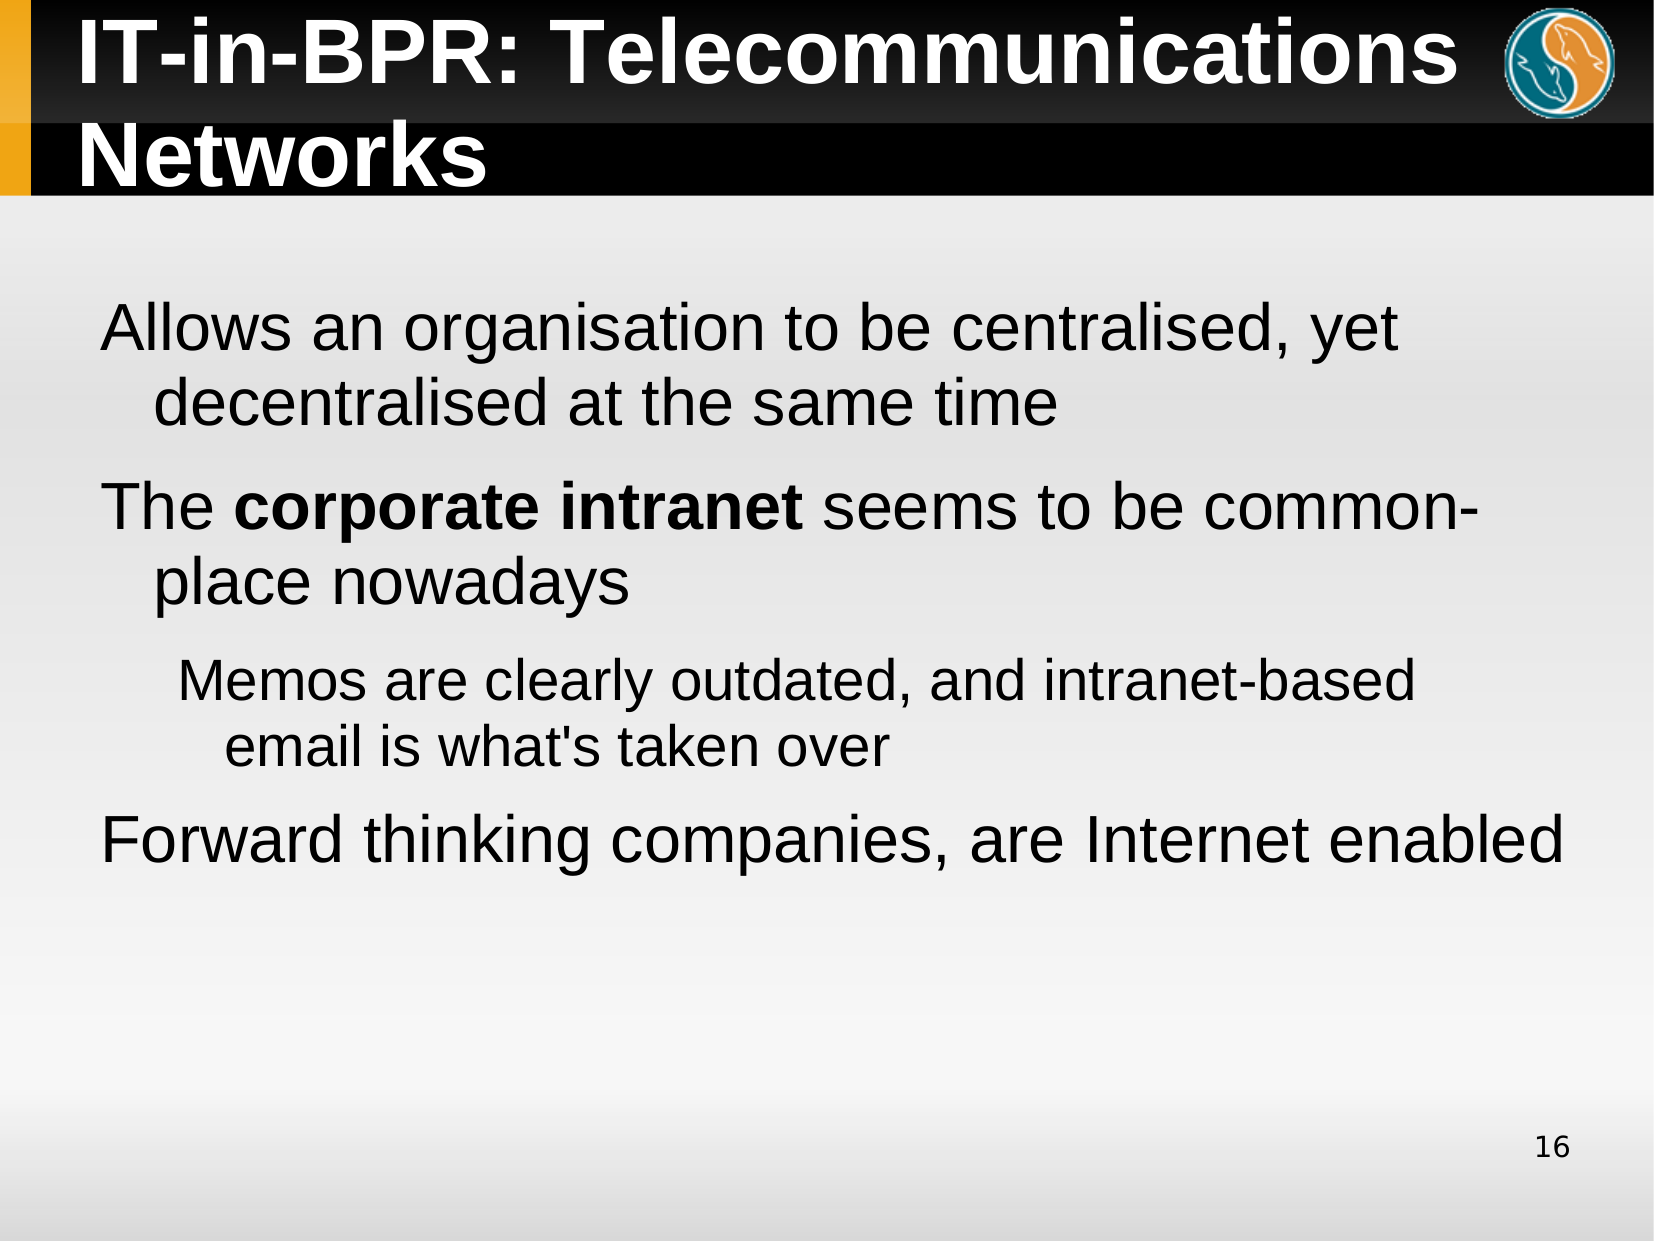

# IT-in-BPR: Telecommunications Networks
Allows an organisation to be centralised, yet decentralised at the same time
The corporate intranet seems to be common-place nowadays
Memos are clearly outdated, and intranet-based email is what's taken over
Forward thinking companies, are Internet enabled
16